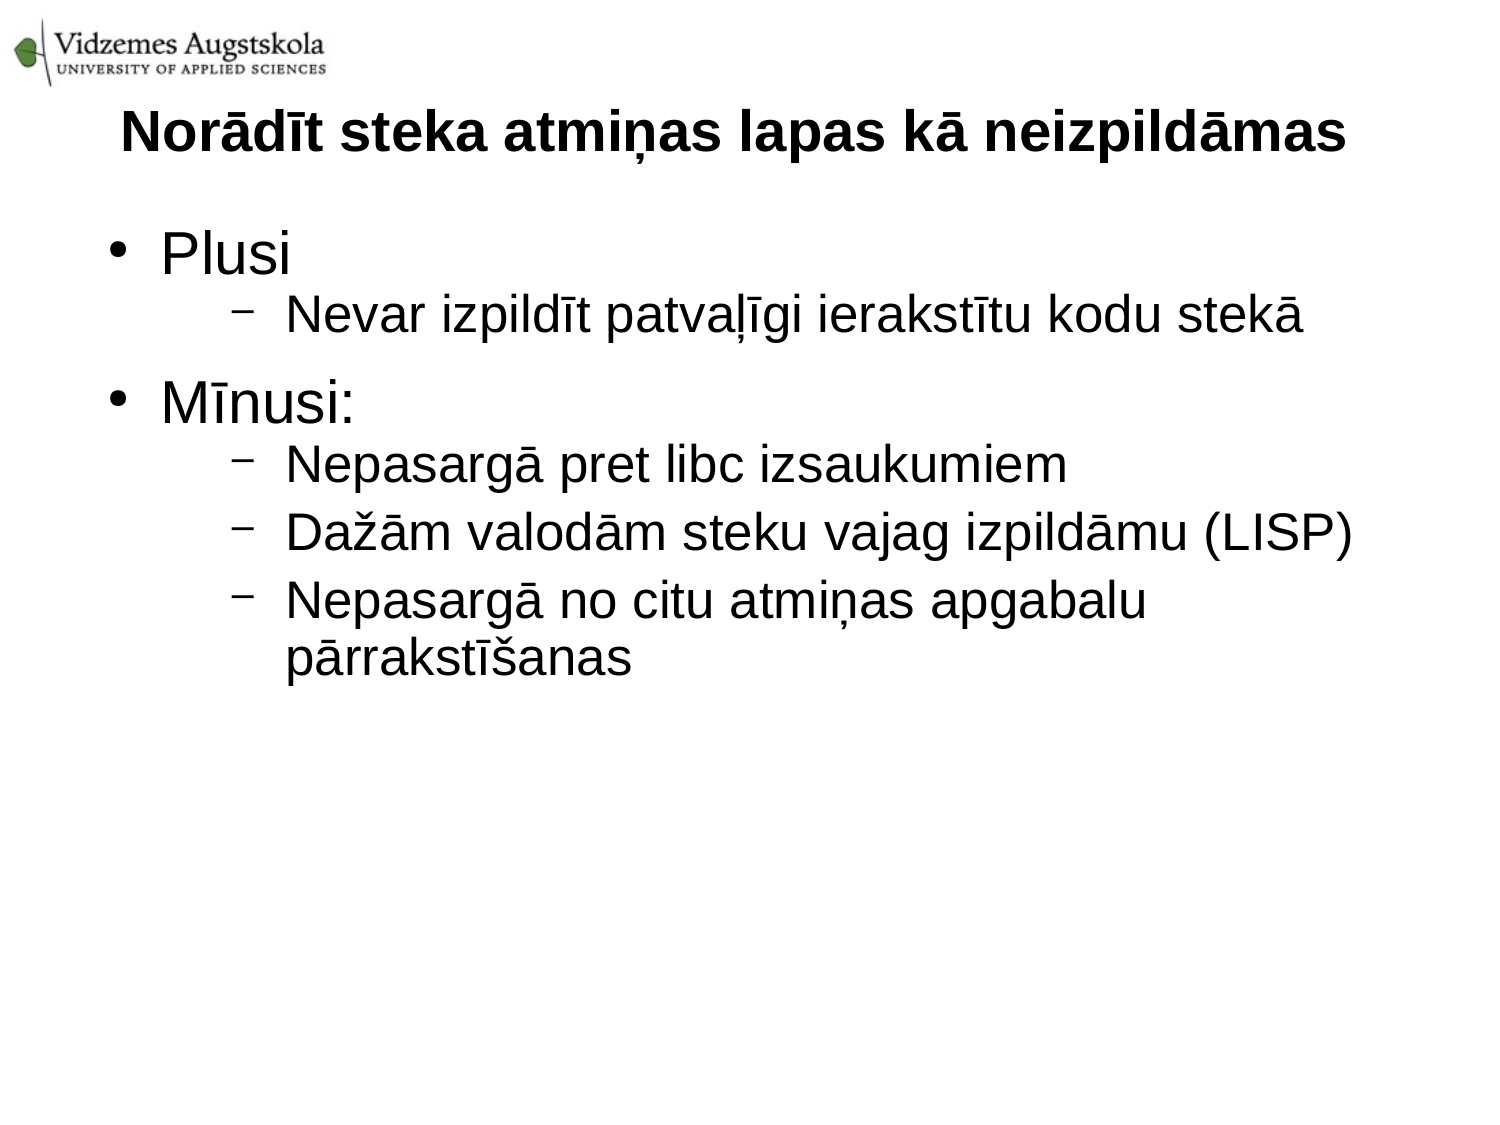

# Norādīt steka atmiņas lapas kā neizpildāmas
Plusi
Nevar izpildīt patvaļīgi ierakstītu kodu stekā
Mīnusi:
Nepasargā pret libc izsaukumiem
Dažām valodām steku vajag izpildāmu (LISP)
Nepasargā no citu atmiņas apgabalu pārrakstīšanas